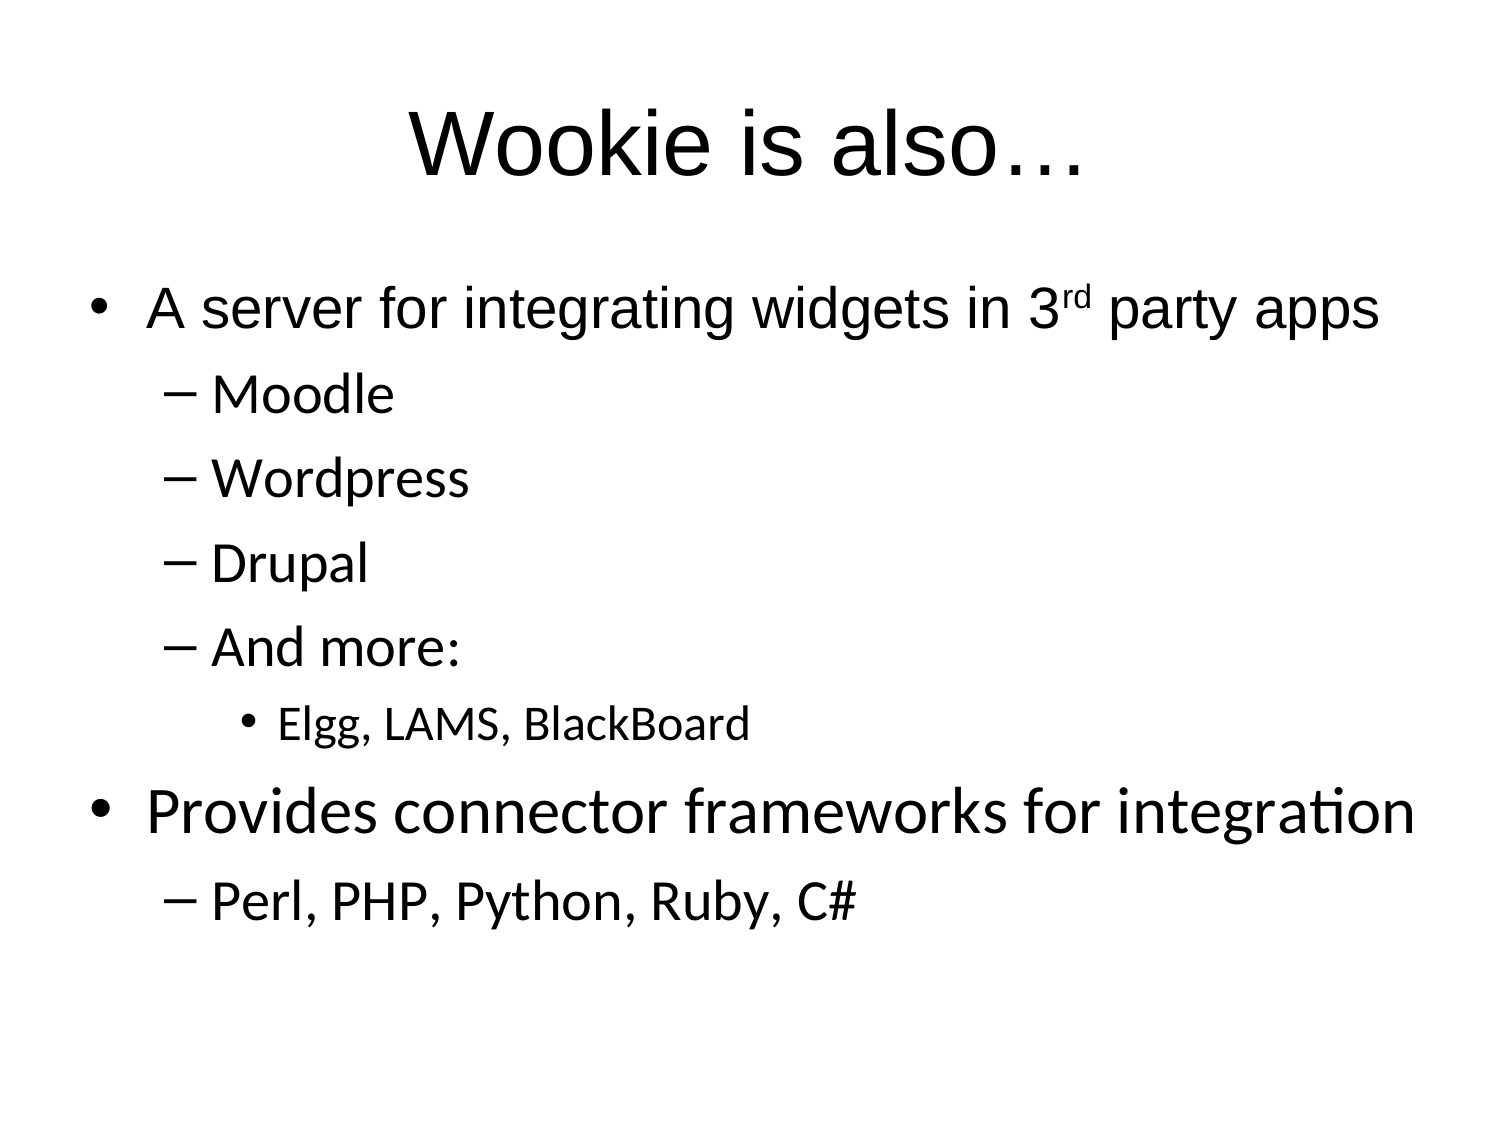

# Wookie is also…
A server for integrating widgets in 3rd party apps
Moodle
Wordpress
Drupal
And more:
Elgg, LAMS, BlackBoard
Provides connector frameworks for integration
Perl, PHP, Python, Ruby, C#